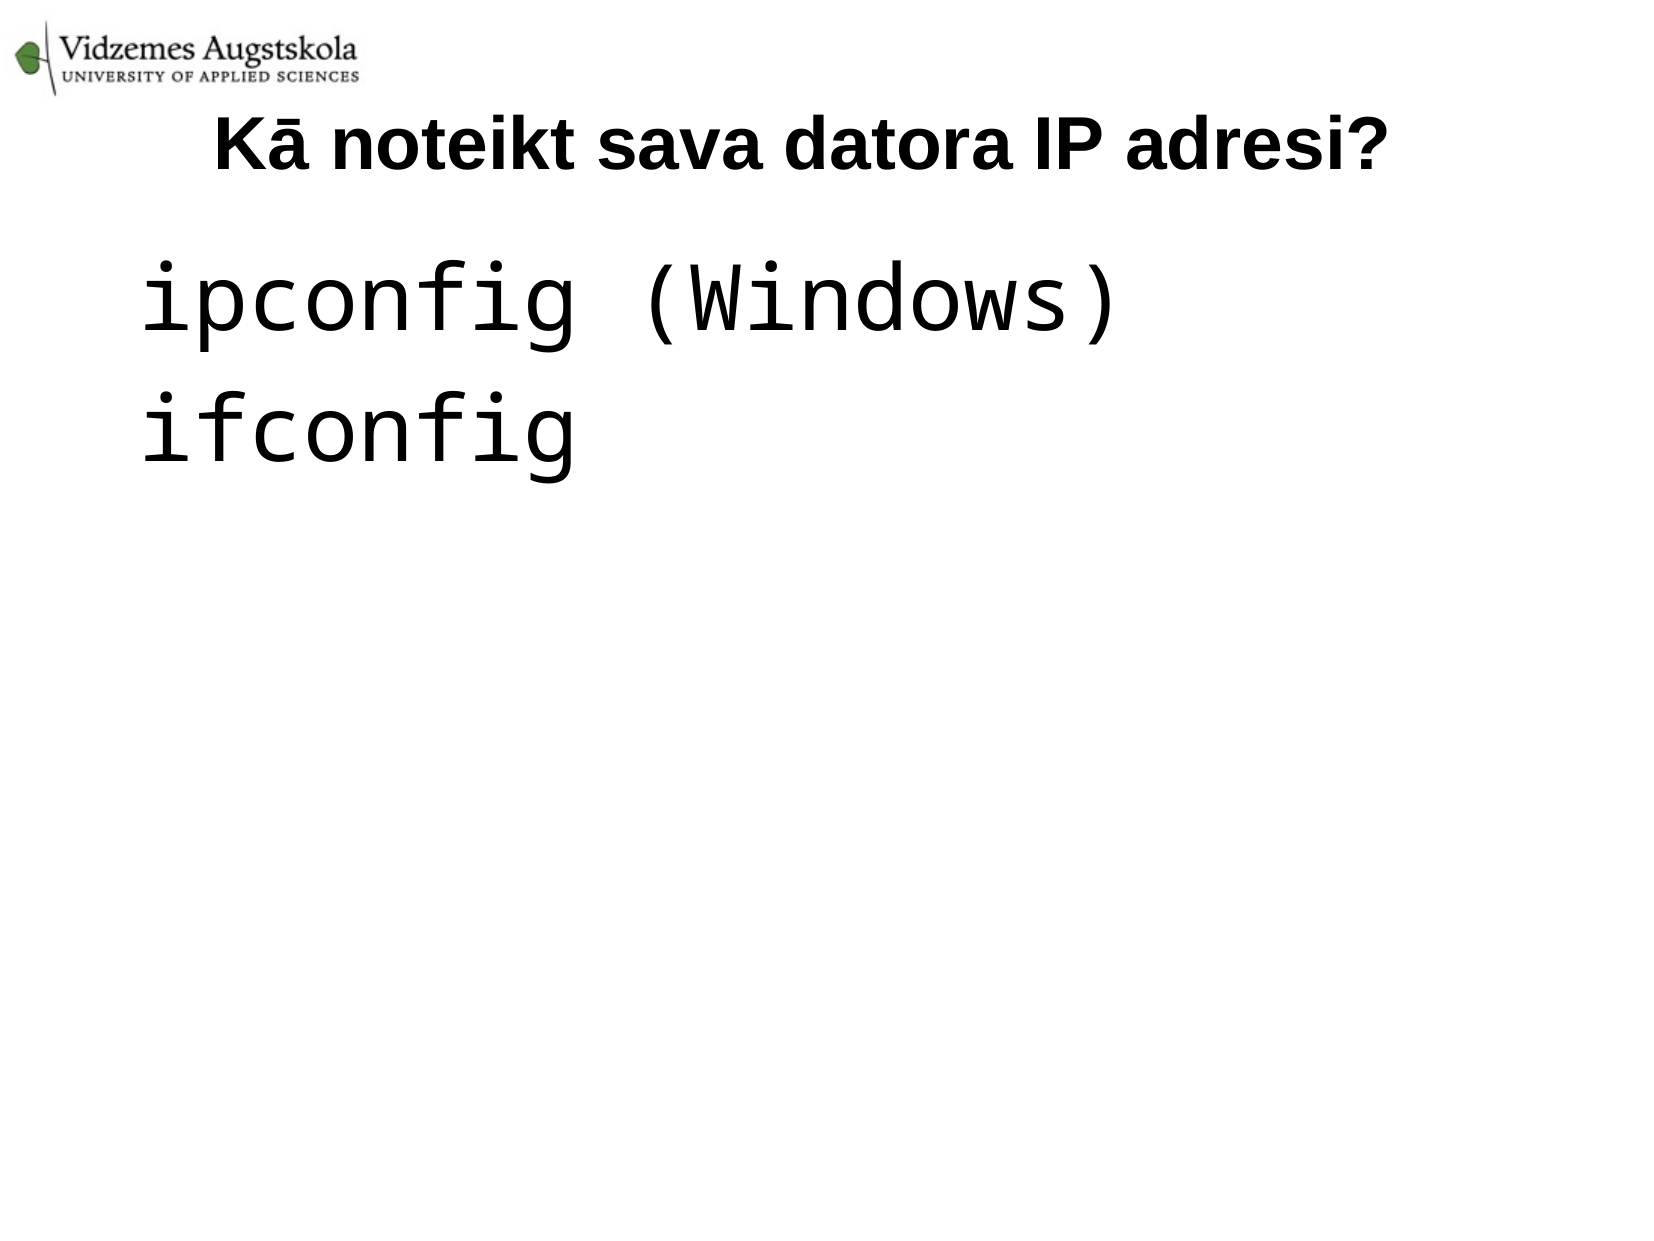

# Kā noteikt sava datora IP adresi?
ipconfig (Windows)
ifconfig